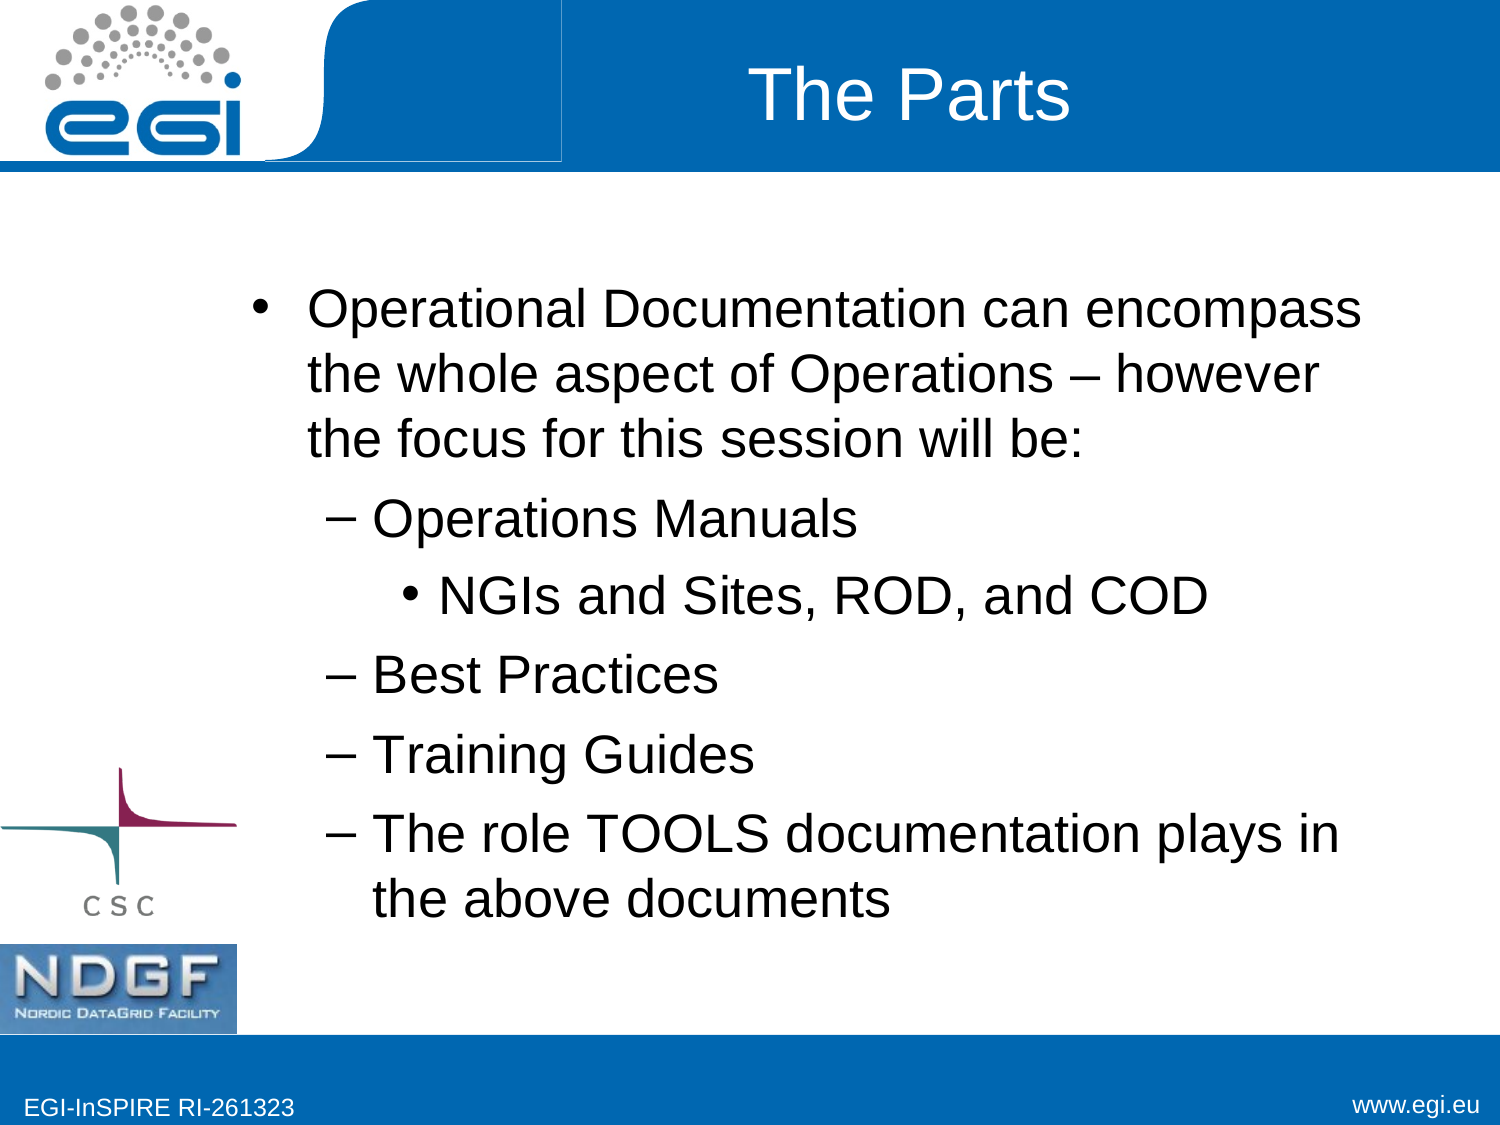

# The Parts
Operational Documentation can encompass the whole aspect of Operations – however the focus for this session will be:
Operations Manuals
NGIs and Sites, ROD, and COD
Best Practices
Training Guides
The role TOOLS documentation plays in the above documents